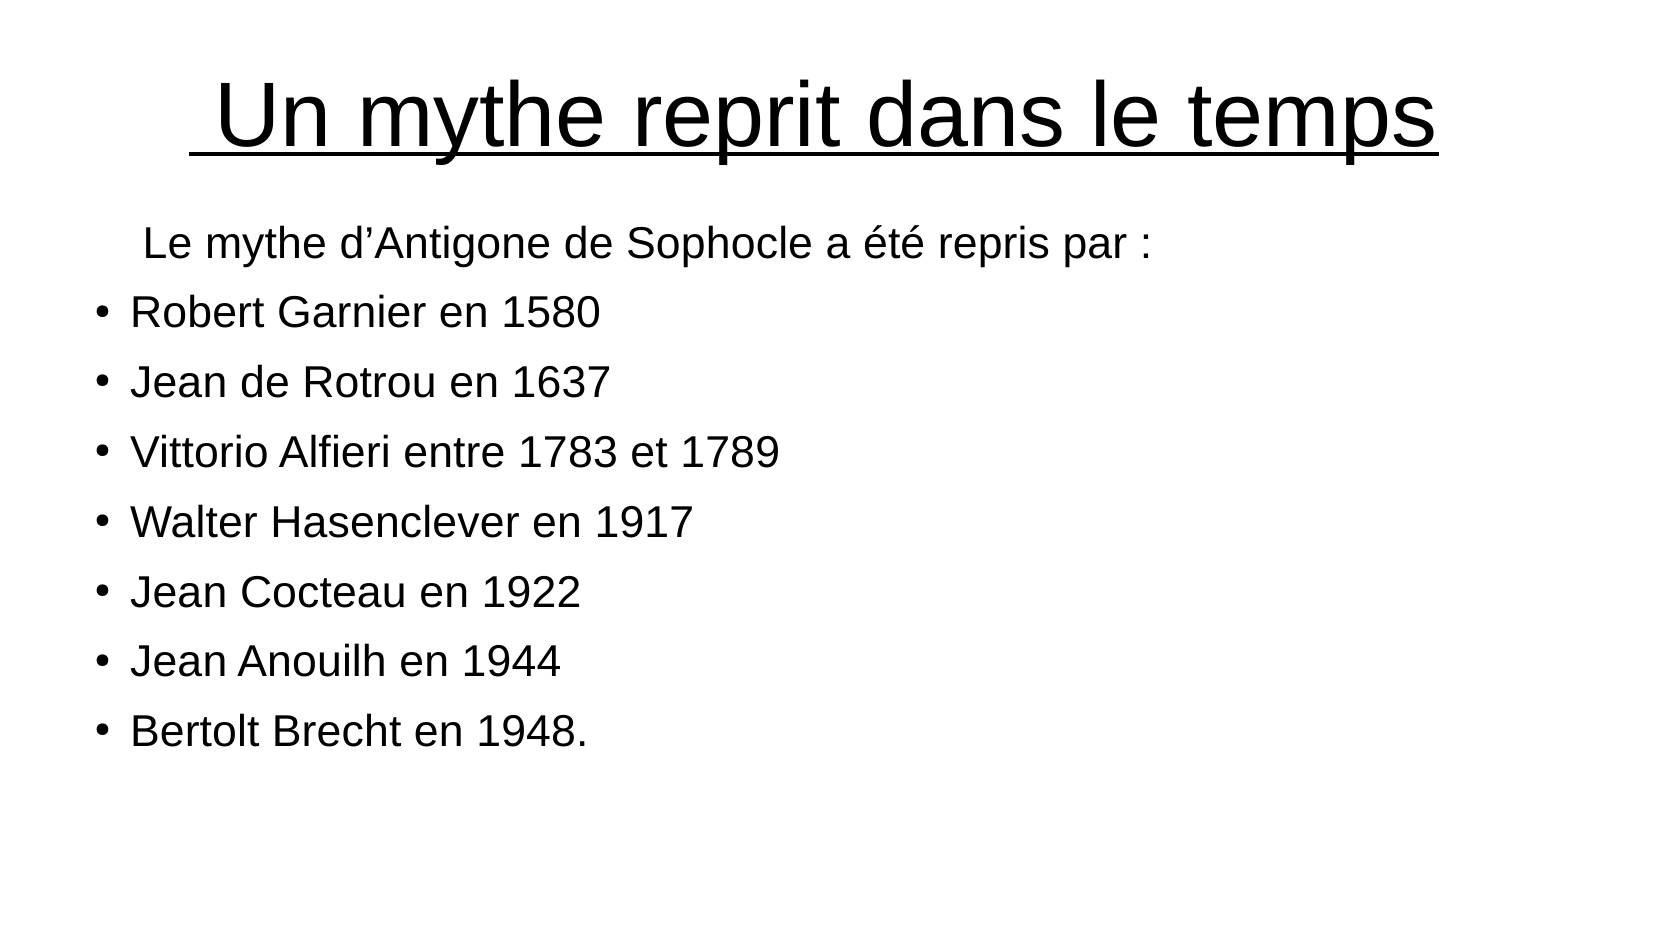

# Un mythe reprit dans le temps
 Le mythe d’Antigone de Sophocle a été repris par :
Robert Garnier en 1580
Jean de Rotrou en 1637
Vittorio Alfieri entre 1783 et 1789
Walter Hasenclever en 1917
Jean Cocteau en 1922
Jean Anouilh en 1944
Bertolt Brecht en 1948.